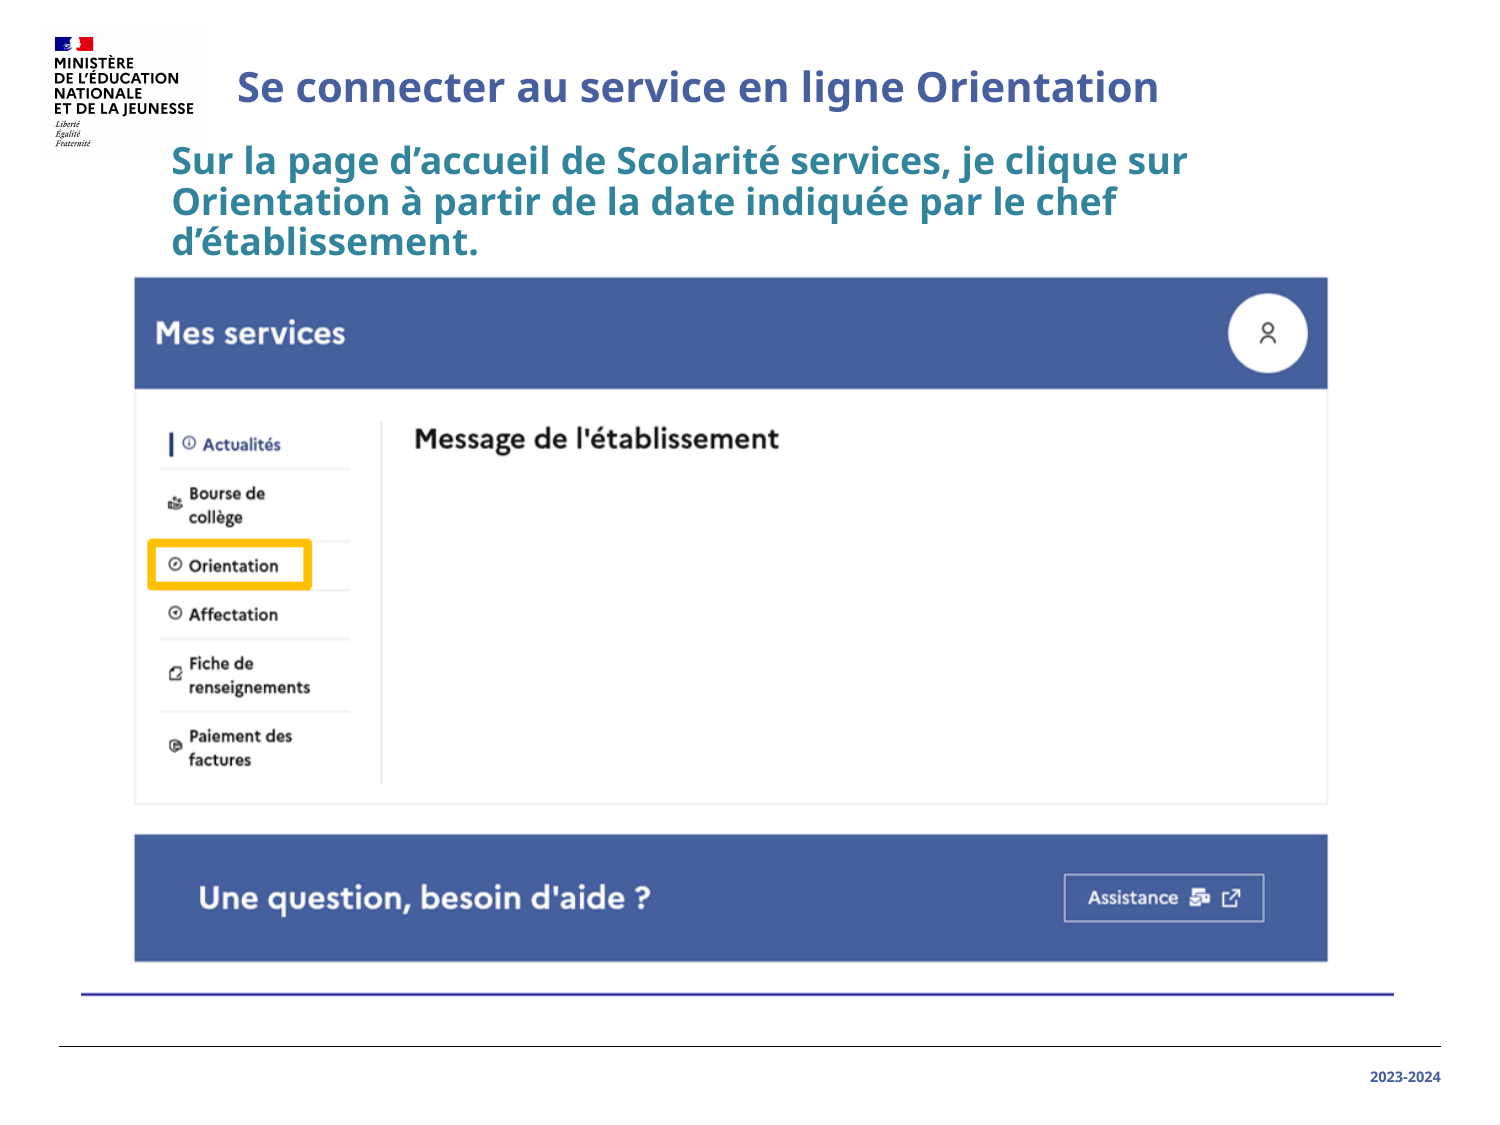

Se connecter au service en ligne Orientation
# Sur la page d’accueil de Scolarité services, je clique sur Orientation à partir de la date indiquée par le chef d’établissement.
2023-2024